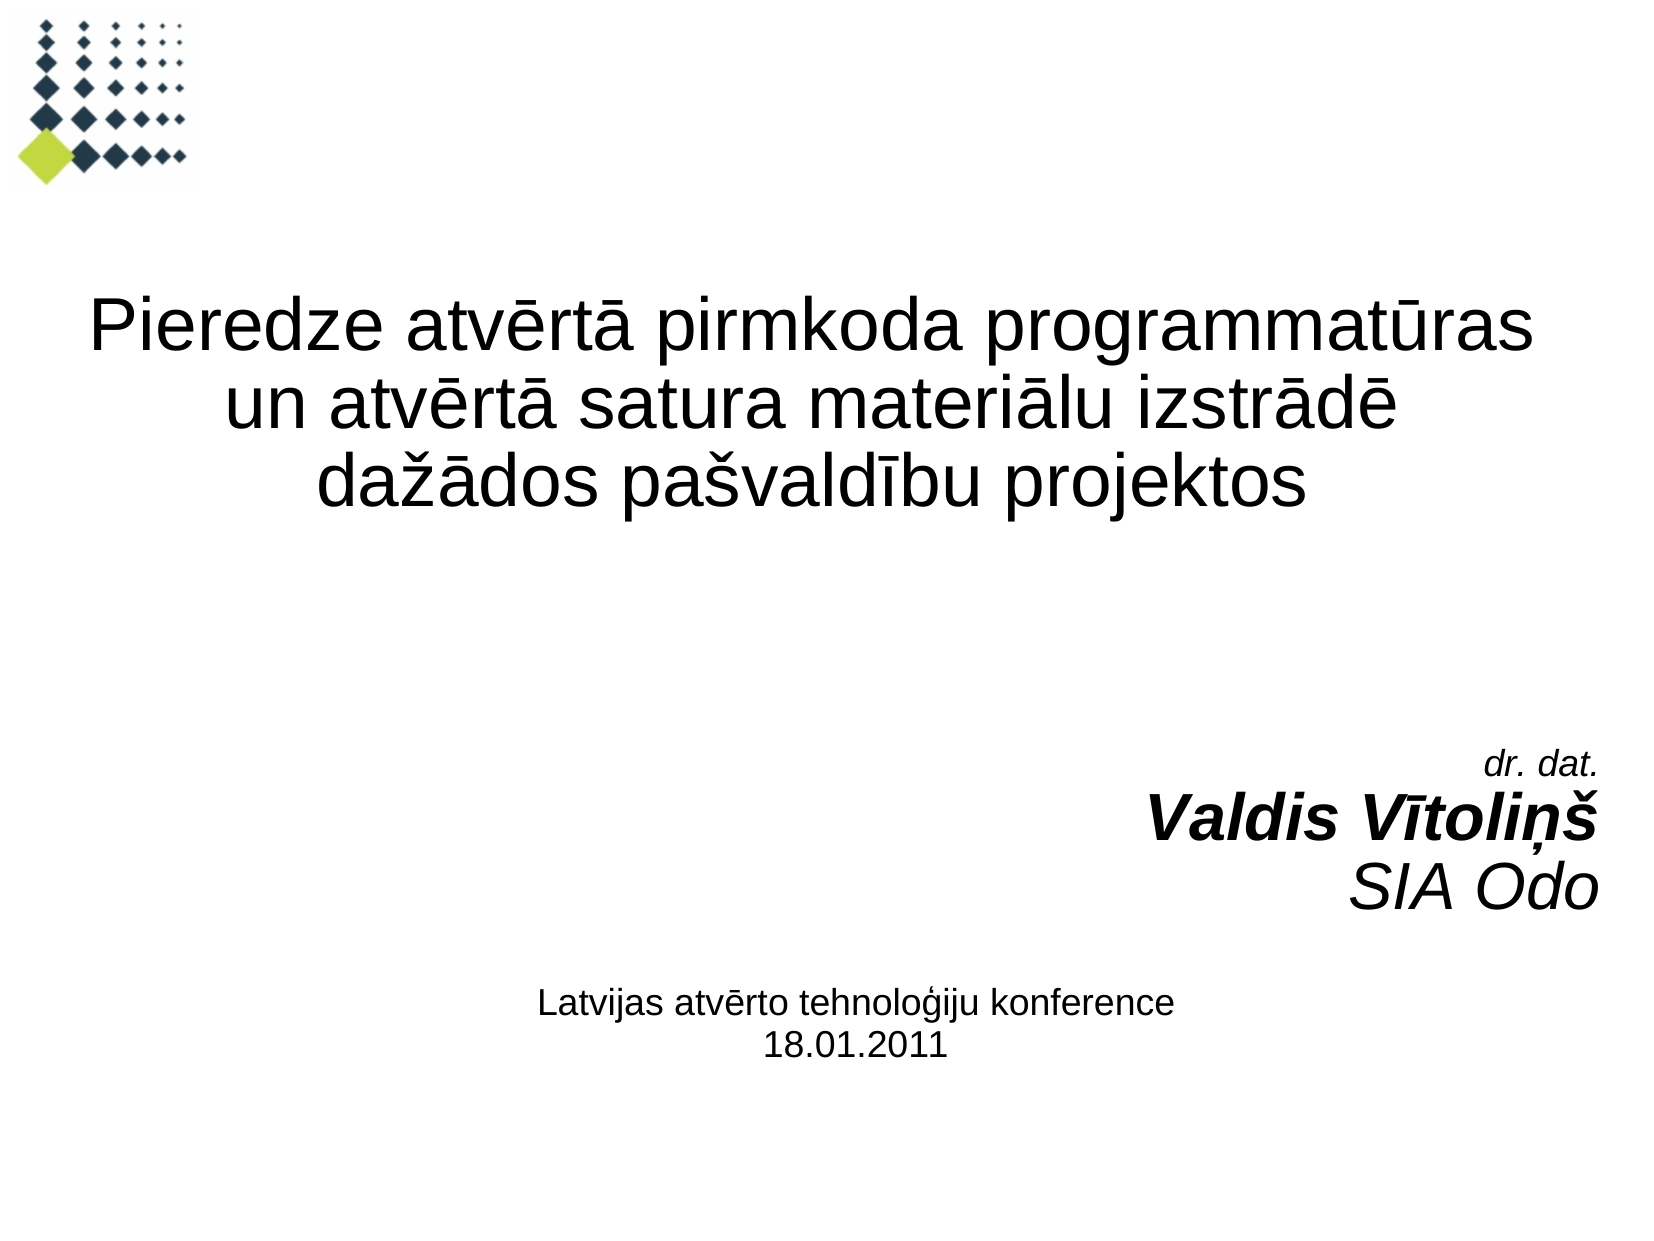

# Pieredze atvērtā pirmkoda programmatūras un atvērtā satura materiālu izstrādē dažādos pašvaldību projektos
dr. dat.
Valdis Vītoliņš
SIA Odo
Latvijas atvērto tehnoloģiju konference
18.01.2011